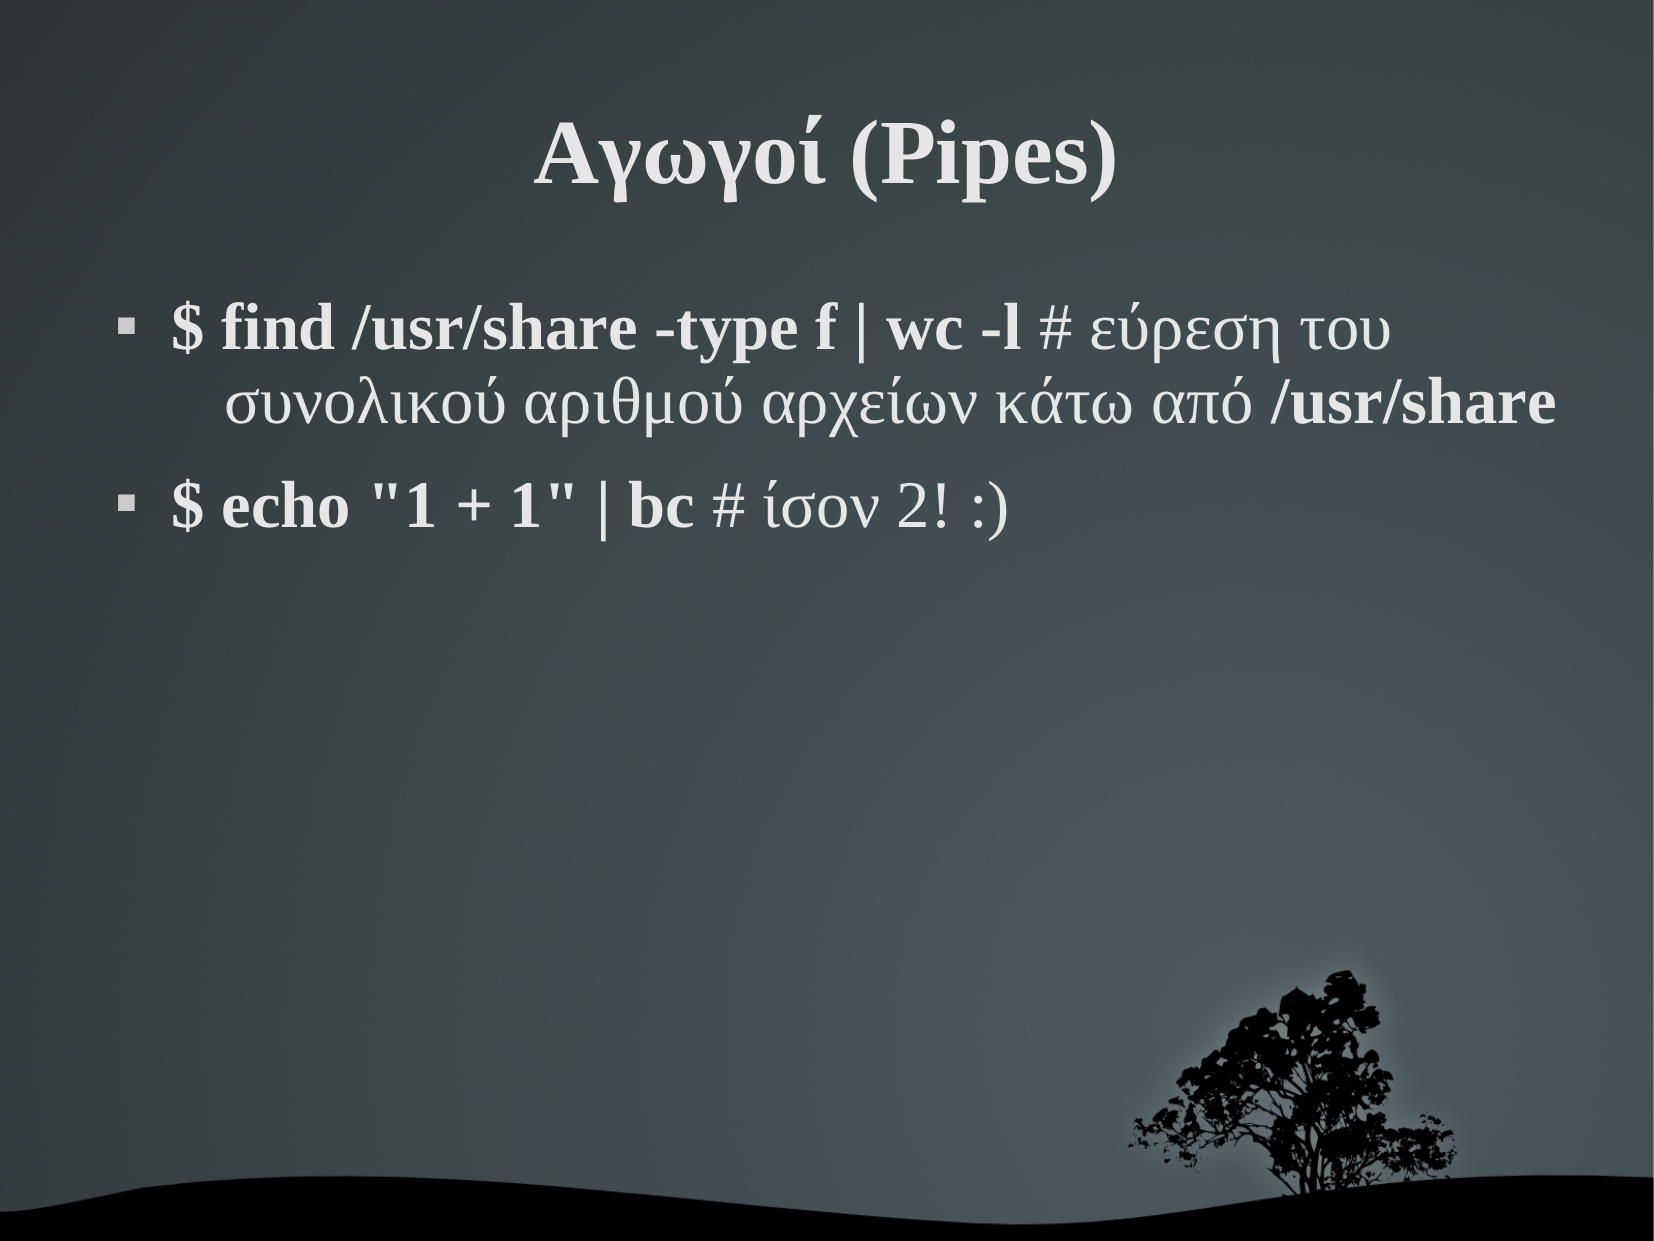

Αγωγοί (Pipes)
# $ find /usr/share -type f | wc -l # εύρεση του συνολικού αριθμού αρχείων κάτω από /usr/share
$ echo "1 + 1" | bc # ίσον 2! :)